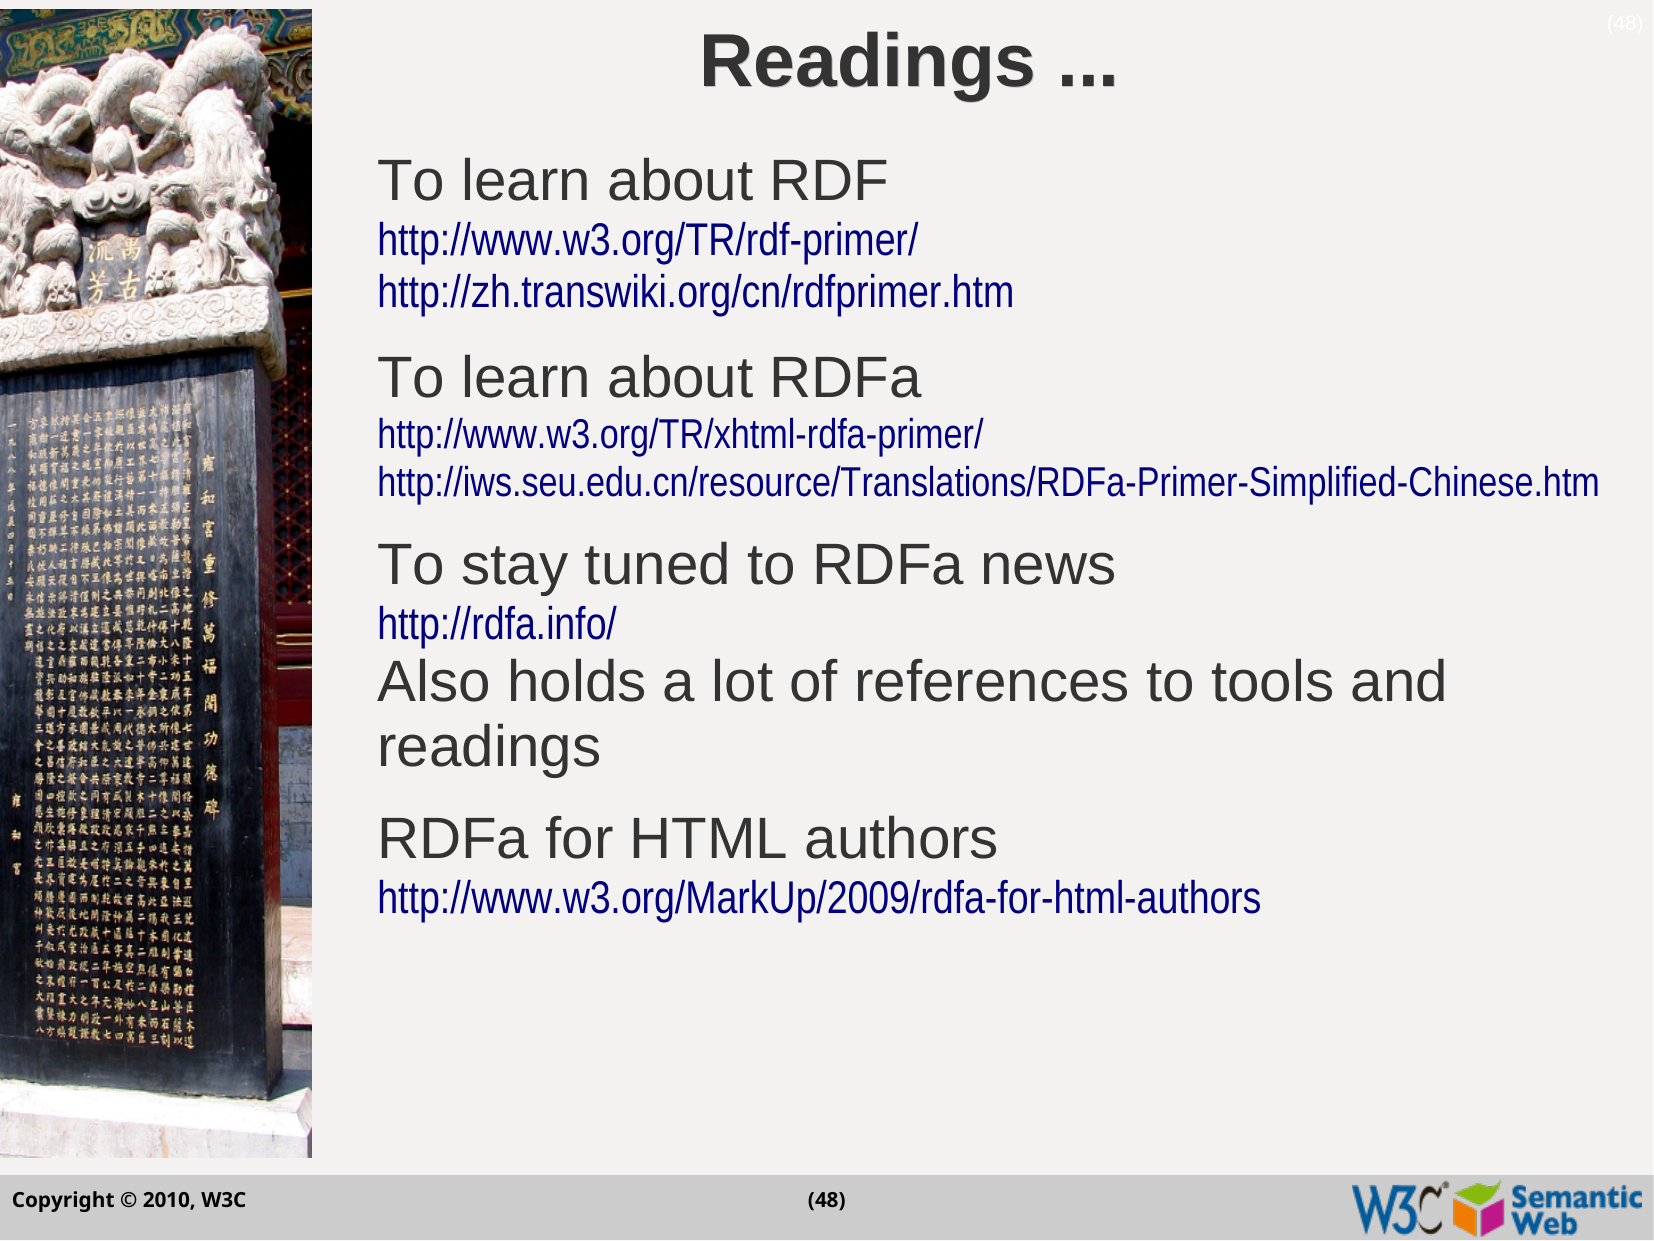

# Readings ...
To learn about RDF
http://www.w3.org/TR/rdf-primer/
http://zh.transwiki.org/cn/rdfprimer.htm
To learn about RDFa
http://www.w3.org/TR/xhtml-rdfa-primer/http://iws.seu.edu.cn/resource/Translations/RDFa-Primer-Simplified-Chinese.htm
To stay tuned to RDFa news
http://rdfa.info/
Also holds a lot of references to tools and readings
RDFa for HTML authors
http://www.w3.org/MarkUp/2009/rdfa-for-html-authors